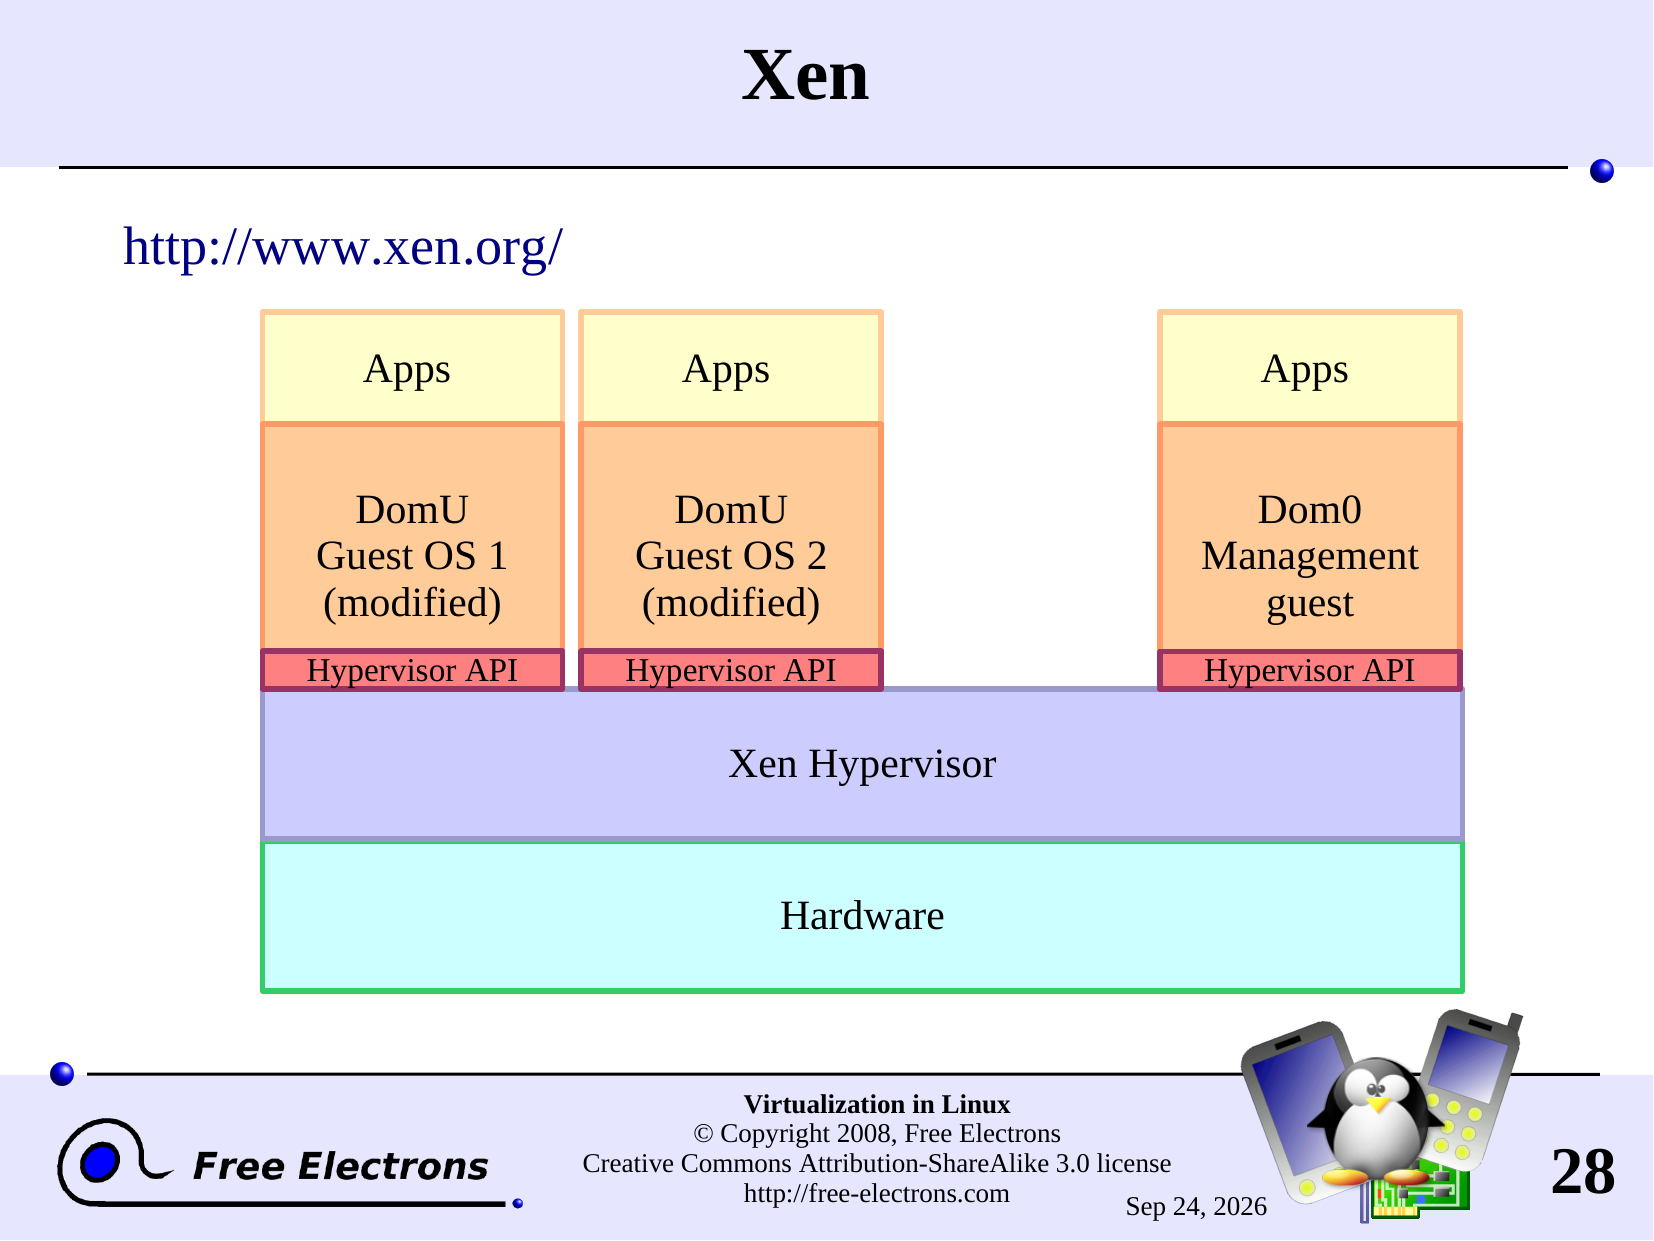

# Xen
http://www.xen.org/
Apps
Apps
Apps
DomU
Guest OS 1
(modified)
DomU
Guest OS 2
(modified)
Dom0
Management
guest
Hypervisor API
Hypervisor API
Hypervisor API
Xen Hypervisor
Hardware